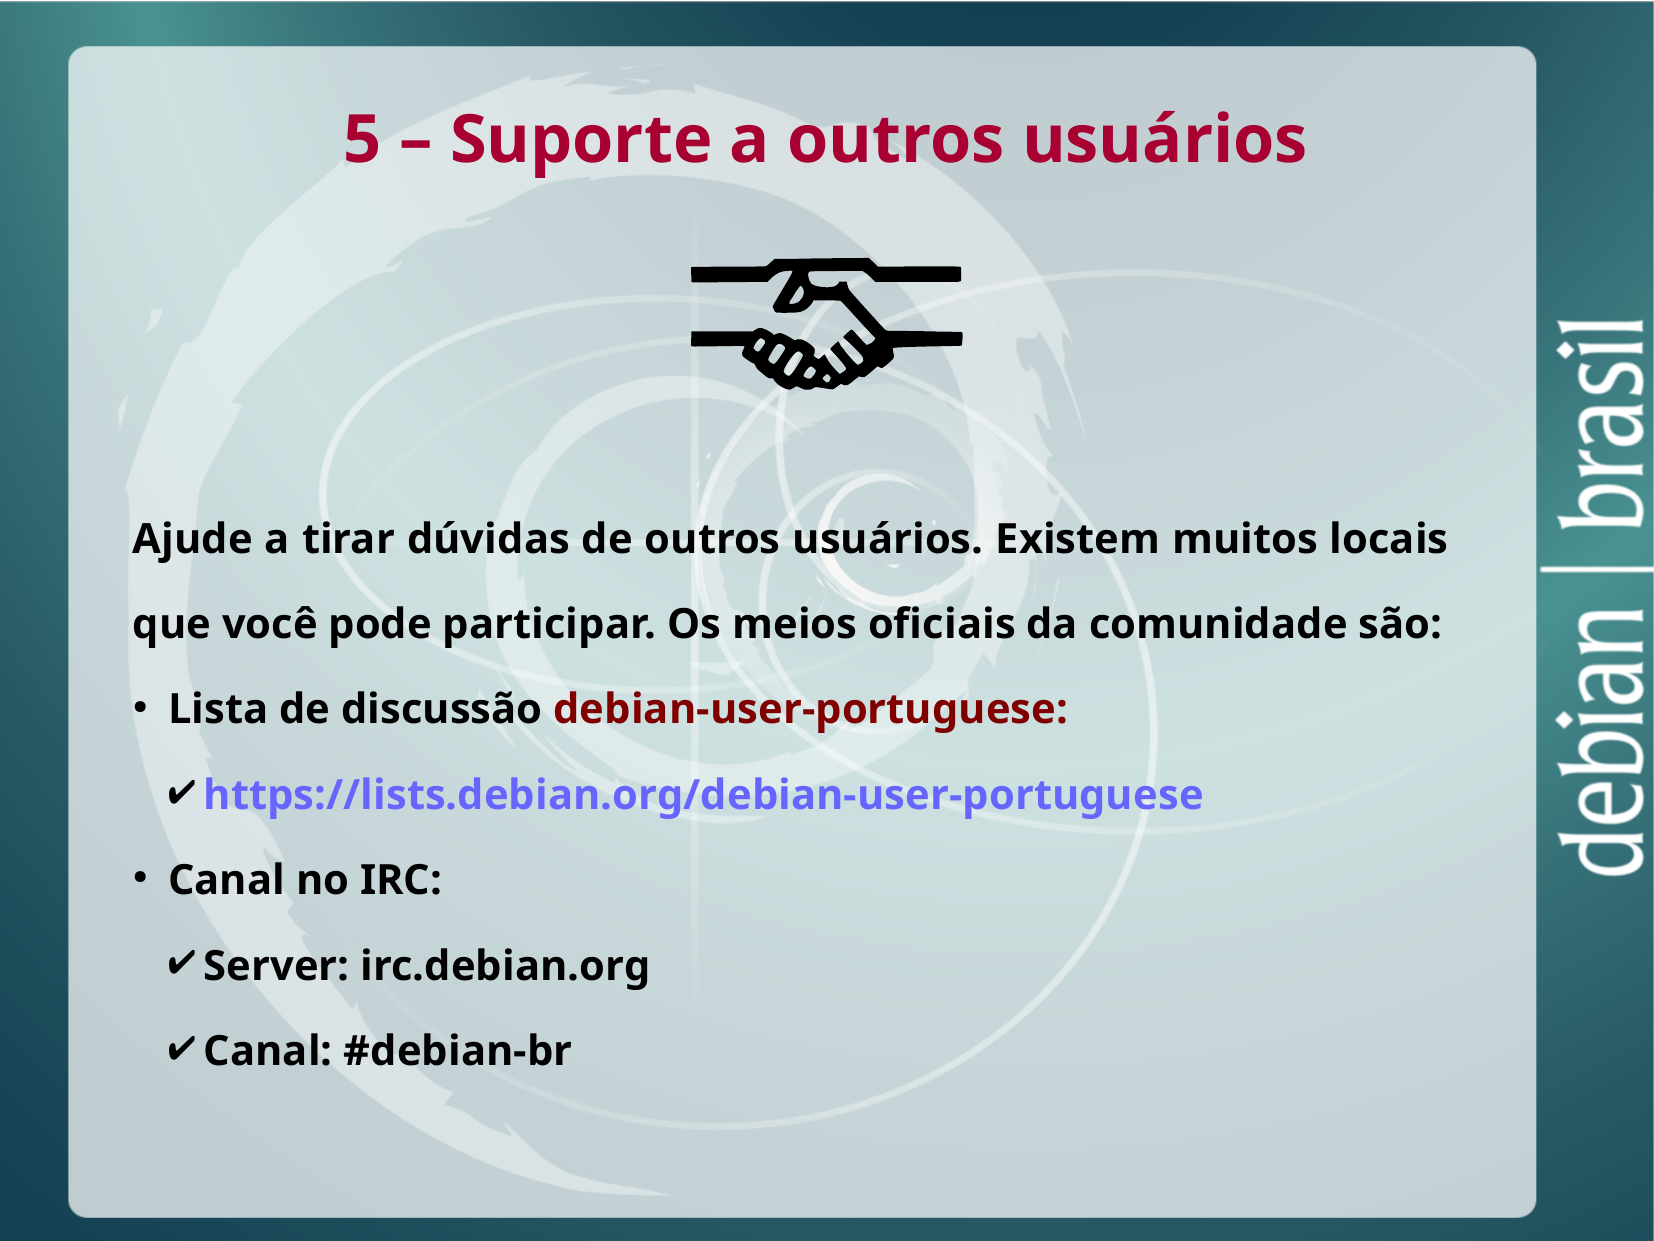

5 – Suporte a outros usuários
Ajude a tirar dúvidas de outros usuários. Existem muitos locais que você pode participar. Os meios oficiais da comunidade são:
Lista de discussão debian-user-portuguese:
https://lists.debian.org/debian-user-portuguese
Canal no IRC:
Server: irc.debian.org
Canal: #debian-br